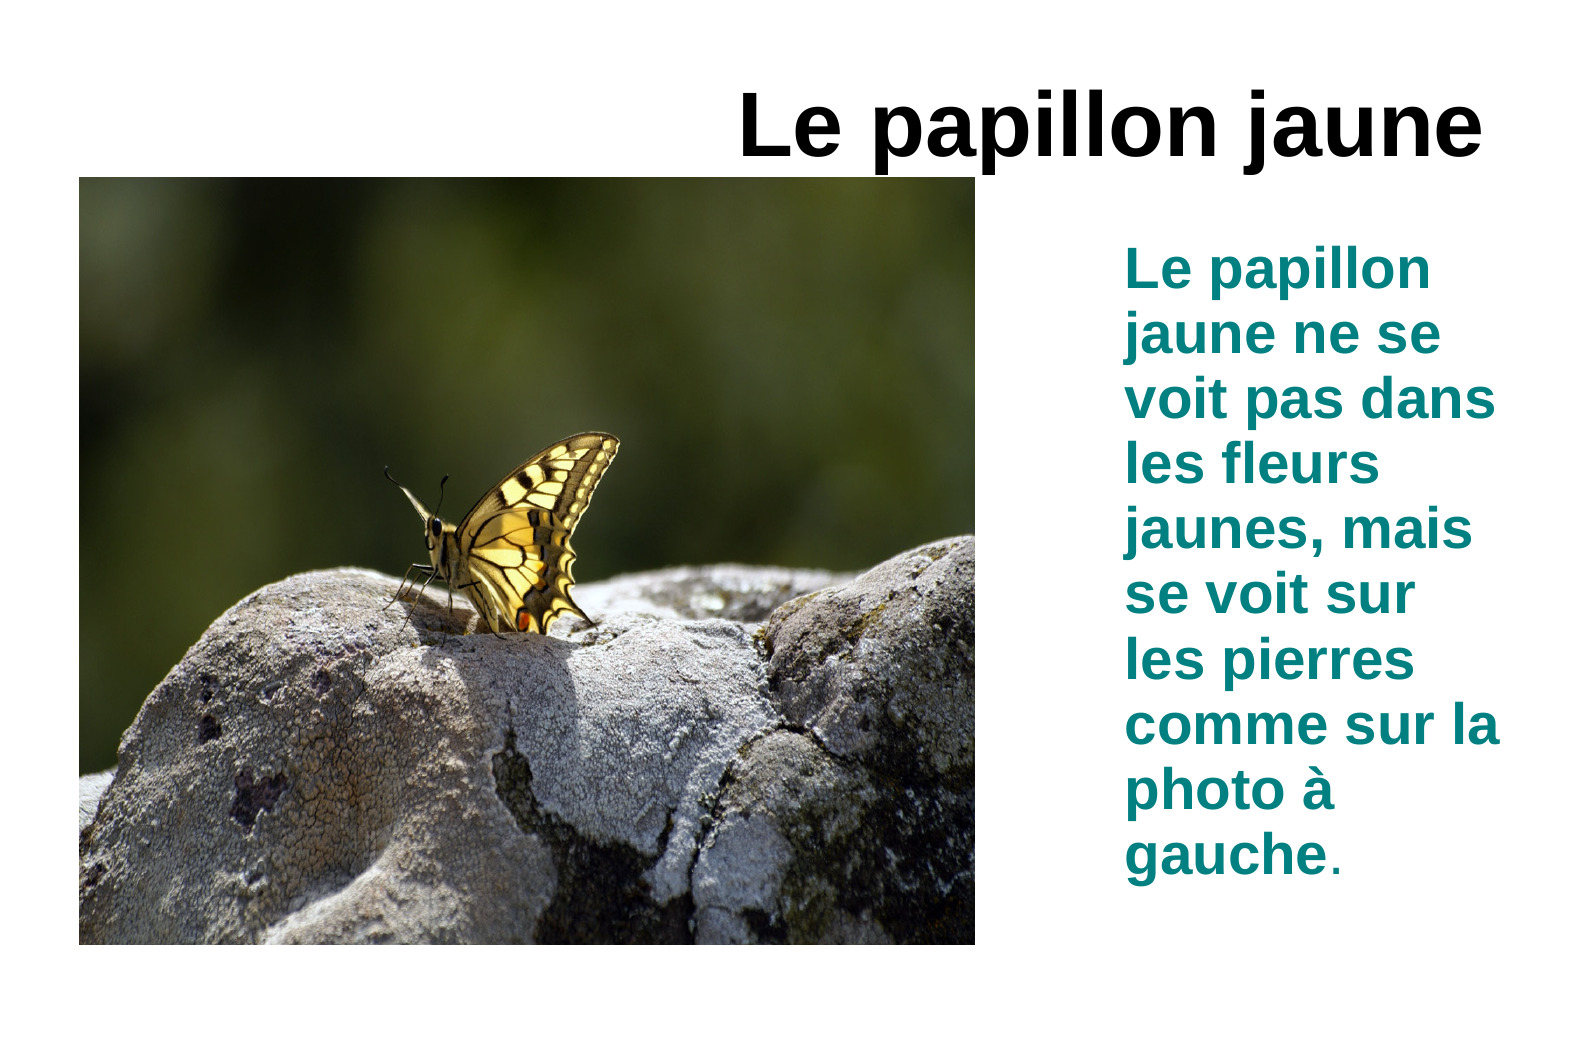

# Le papillon jaune
Le papillon jaune ne se voit pas dans les fleurs jaunes, mais se voit sur les pierres comme sur la photo à gauche.